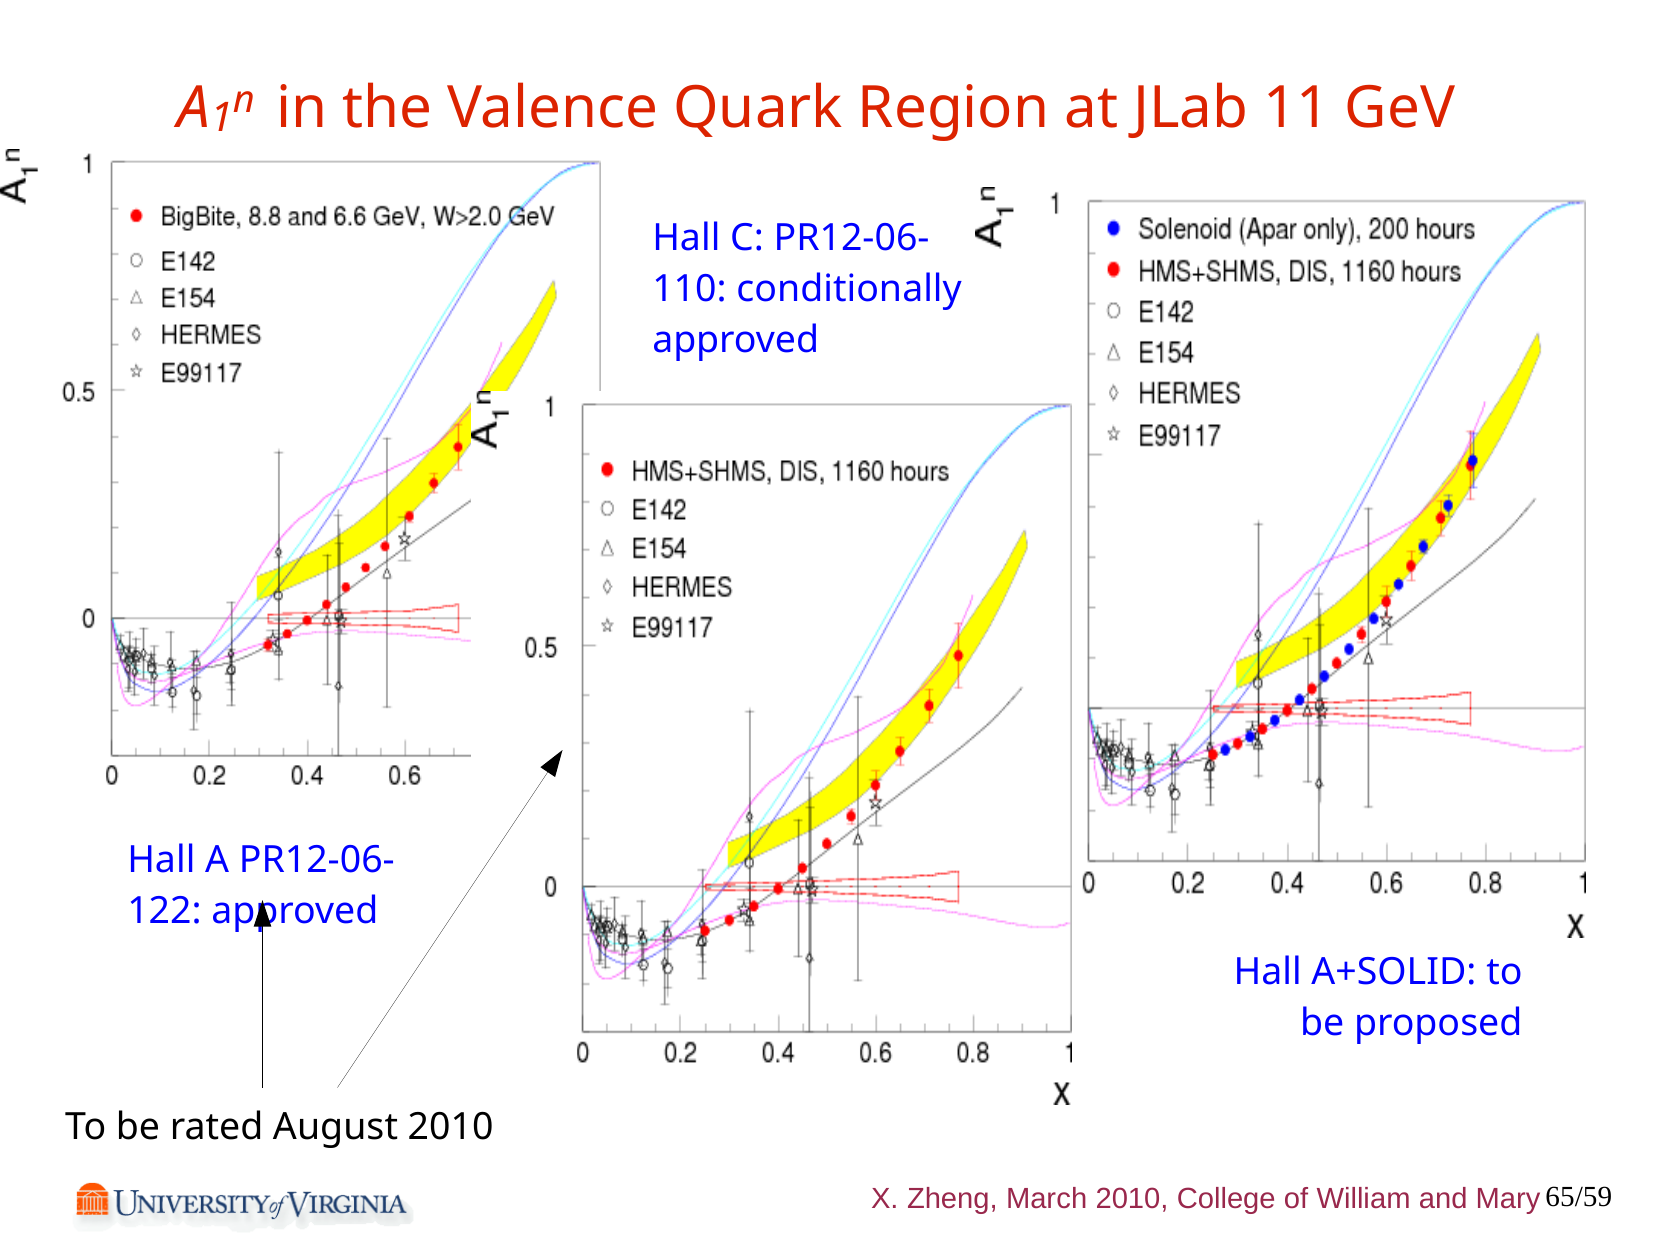

# A1n in the Valence Quark Region at JLab 11 GeV
Hall C: PR12-06-110: conditionally approved
Hall A PR12-06-122: approved
Hall A+SOLID: to be proposed
To be rated August 2010